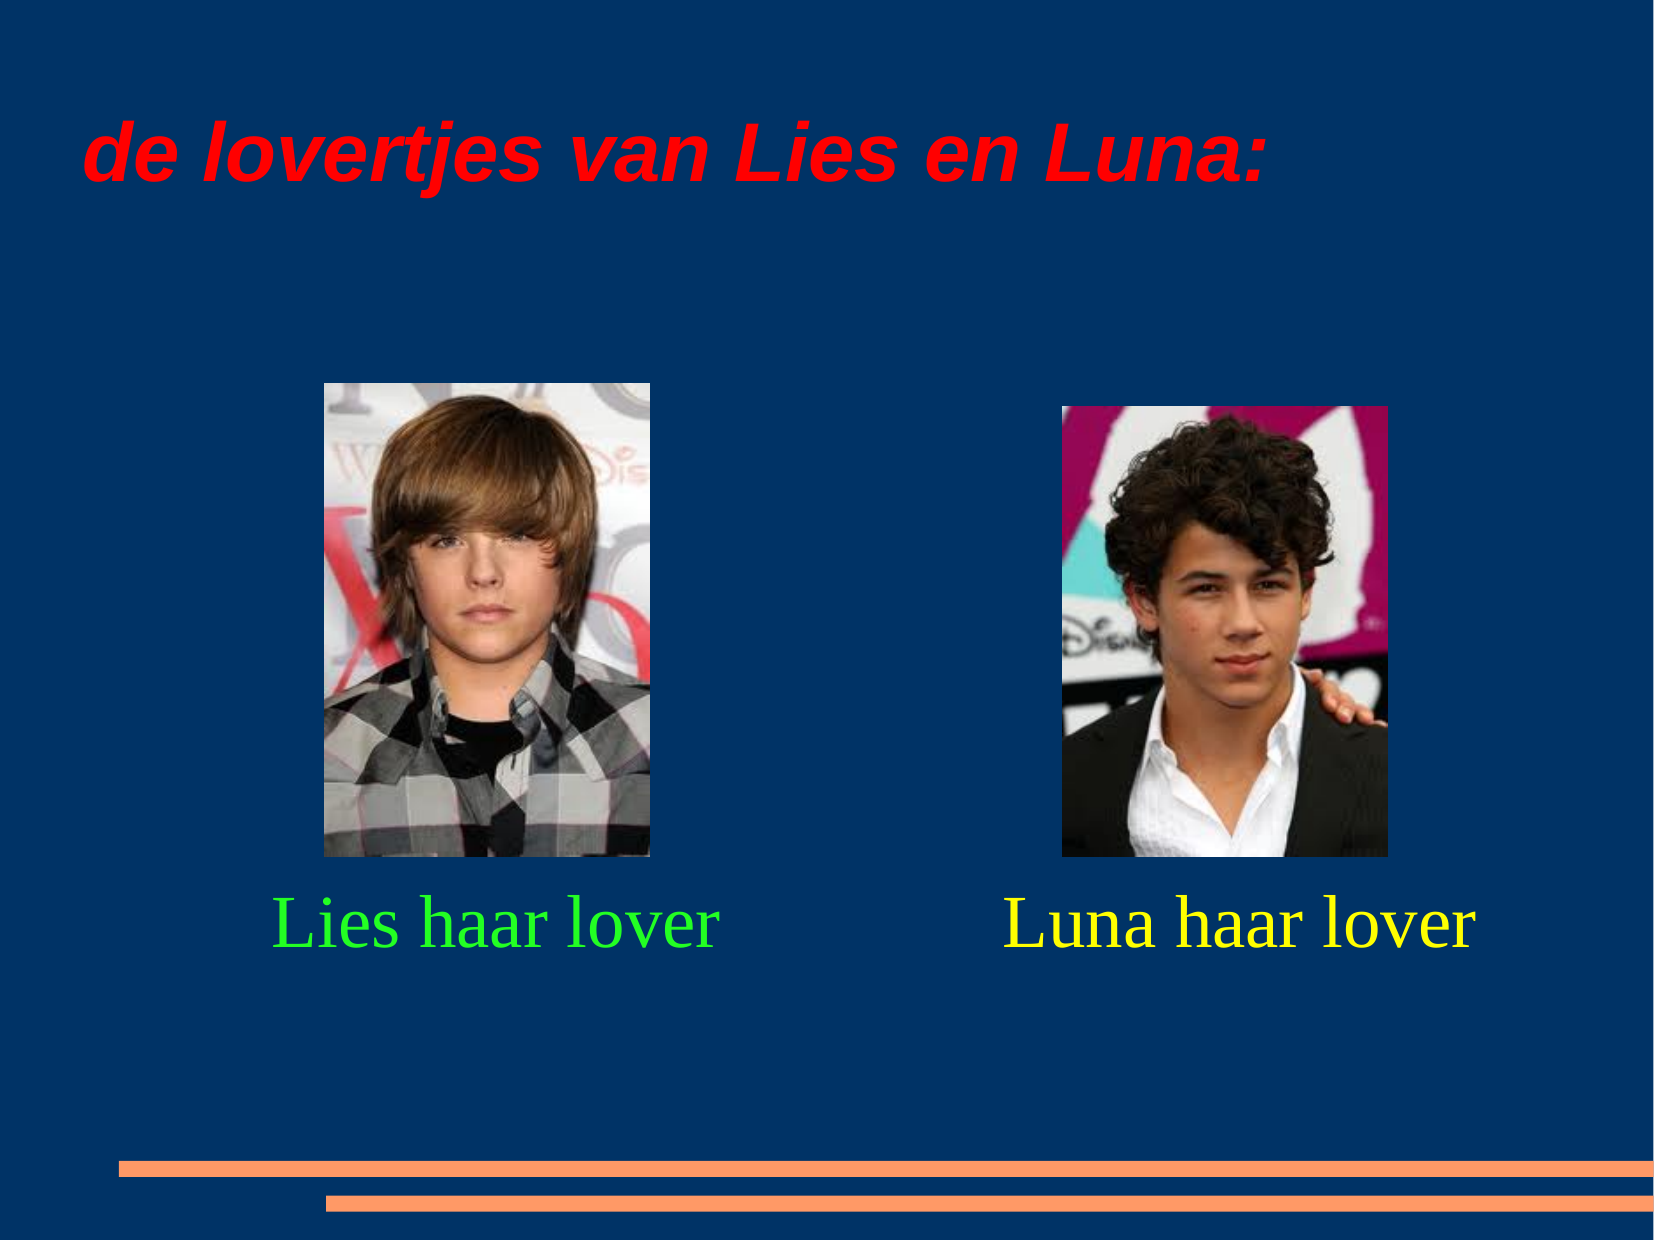

Lies haar lover Luna haar lover
# de lovertjes van Lies en Luna: